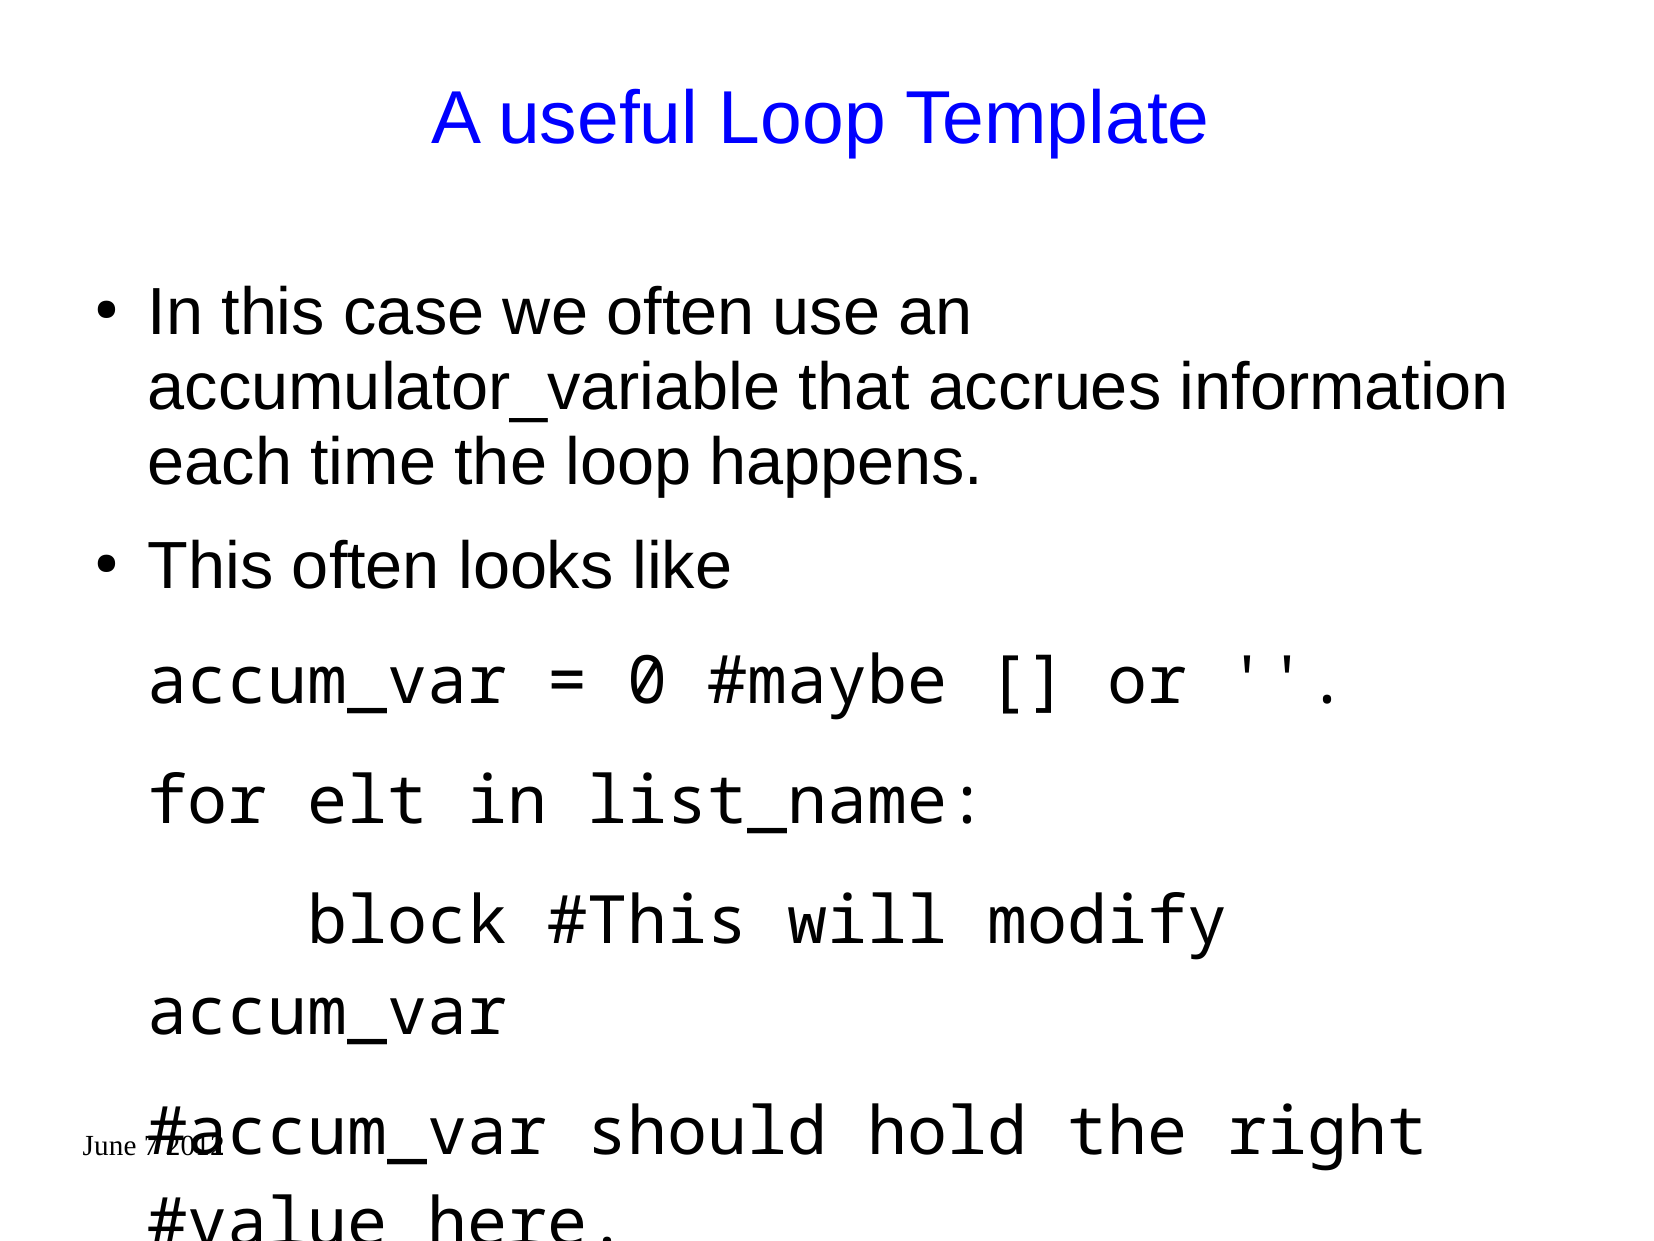

# A useful Loop Template
In this case we often use an accumulator_variable that accrues information each time the loop happens.
This often looks like
accum_var = 0 #maybe [] or ''.
for elt in list_name:
 block #This will modify accum_var
#accum_var should hold the right #value here.
June 7 2012